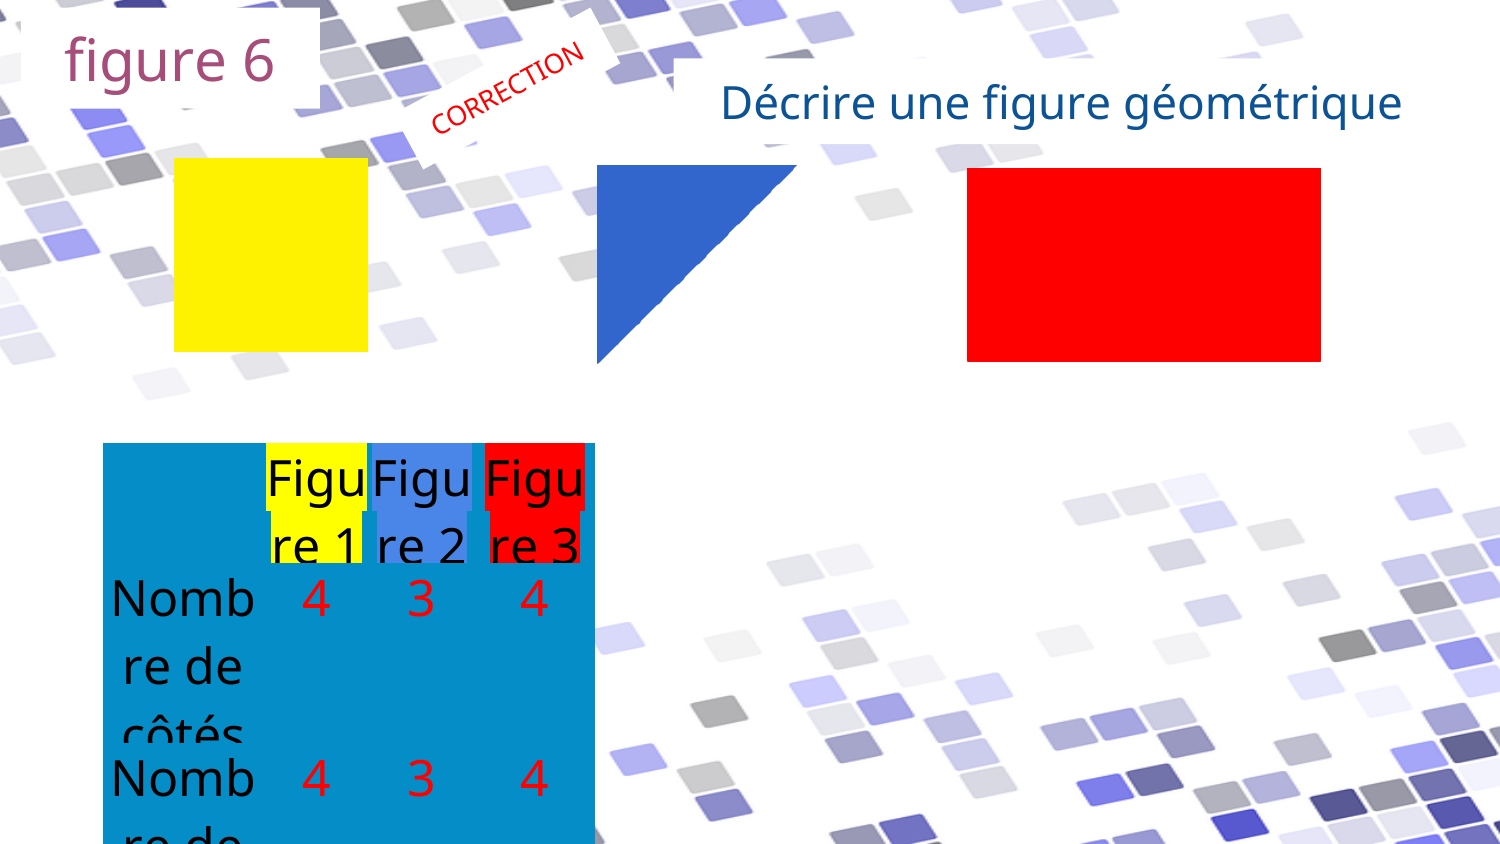

figure 6
CORRECTION
Décrire une figure géométrique
| | Figure 1 | Figure 2 | Figure 3 |
| --- | --- | --- | --- |
| Nombre de côtés | 4 | 3 | 4 |
| Nombre de sommets | 4 | 3 | 4 |
| Nombre d’angles droits | 4 | 1 | 4 |
| Nom de la figure | Carré | Triangle rectangle | Rectangle |